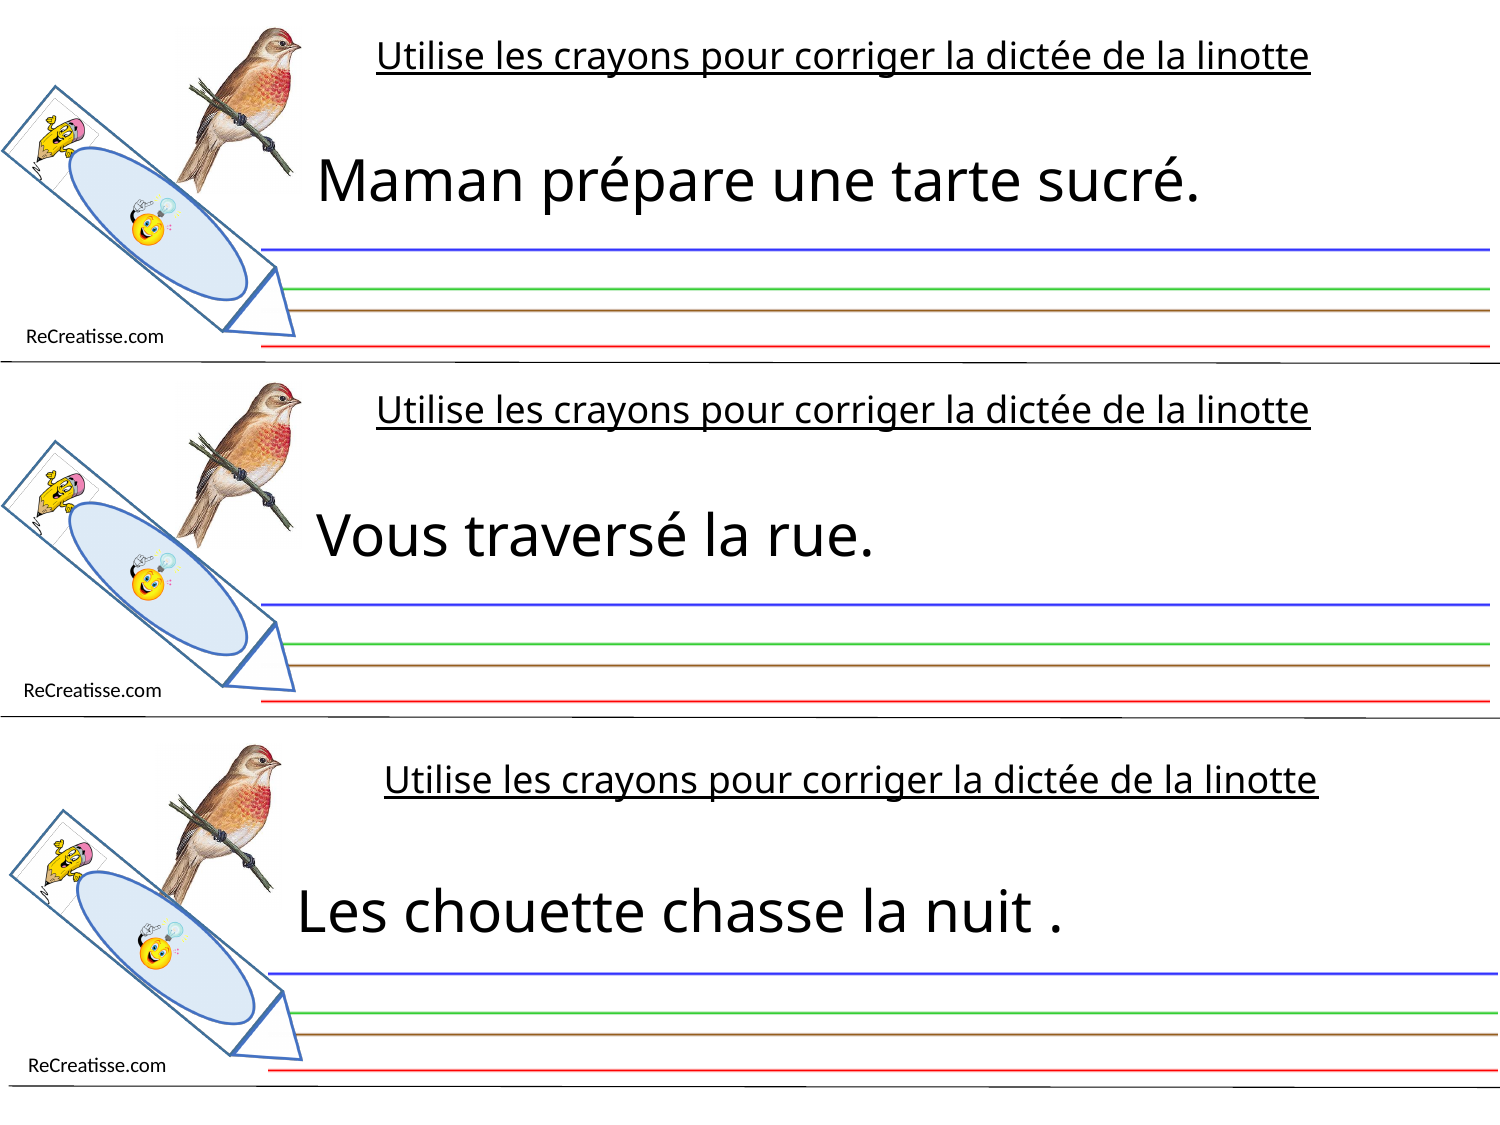

Utilise les crayons pour corriger la dictée de la linotte
Maman prépare une tarte sucré.
ReCreatisse.com
Utilise les crayons pour corriger la dictée de la linotte
Vous traversé la rue.
ReCreatisse.com
Utilise les crayons pour corriger la dictée de la linotte
Les chouette chasse la nuit .
ReCreatisse.com